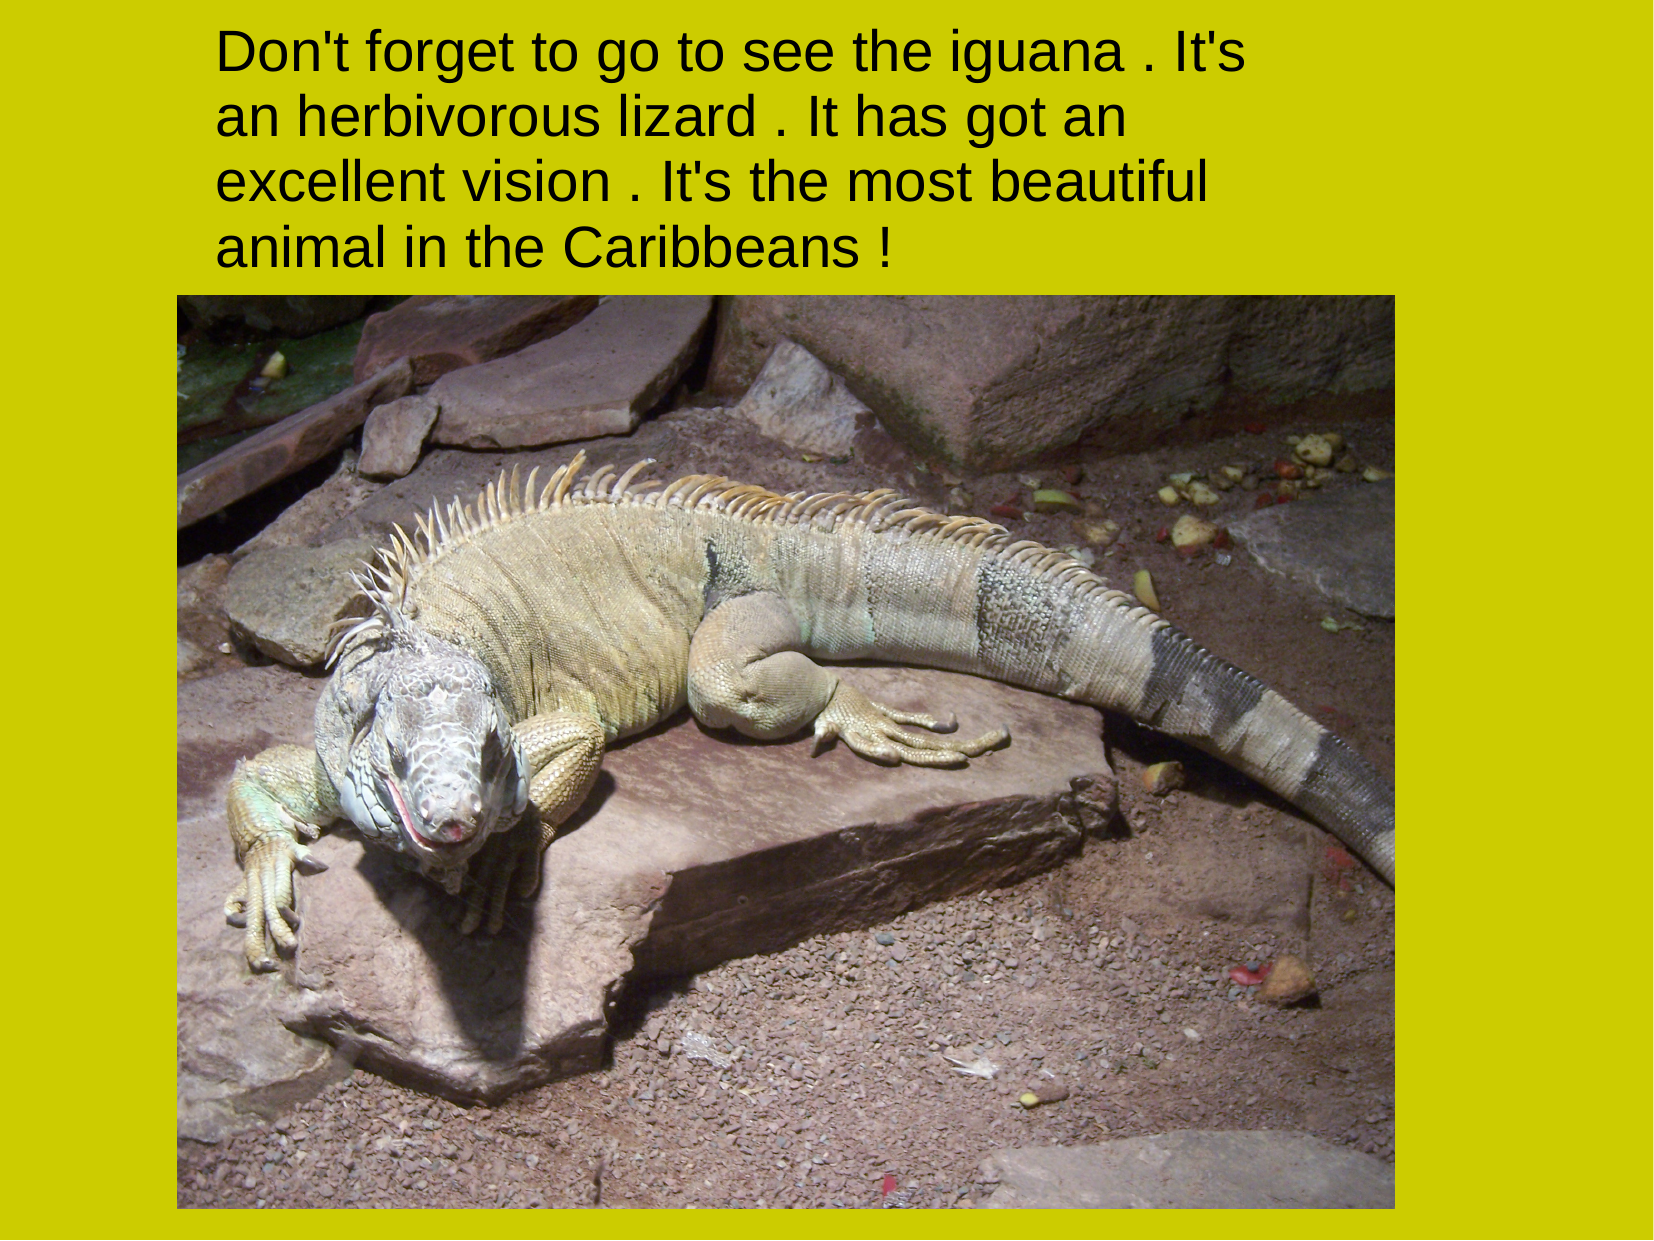

Don't forget to go to see the iguana . It's an herbivorous lizard . It has got an excellent vision . It's the most beautiful animal in the Caribbeans !